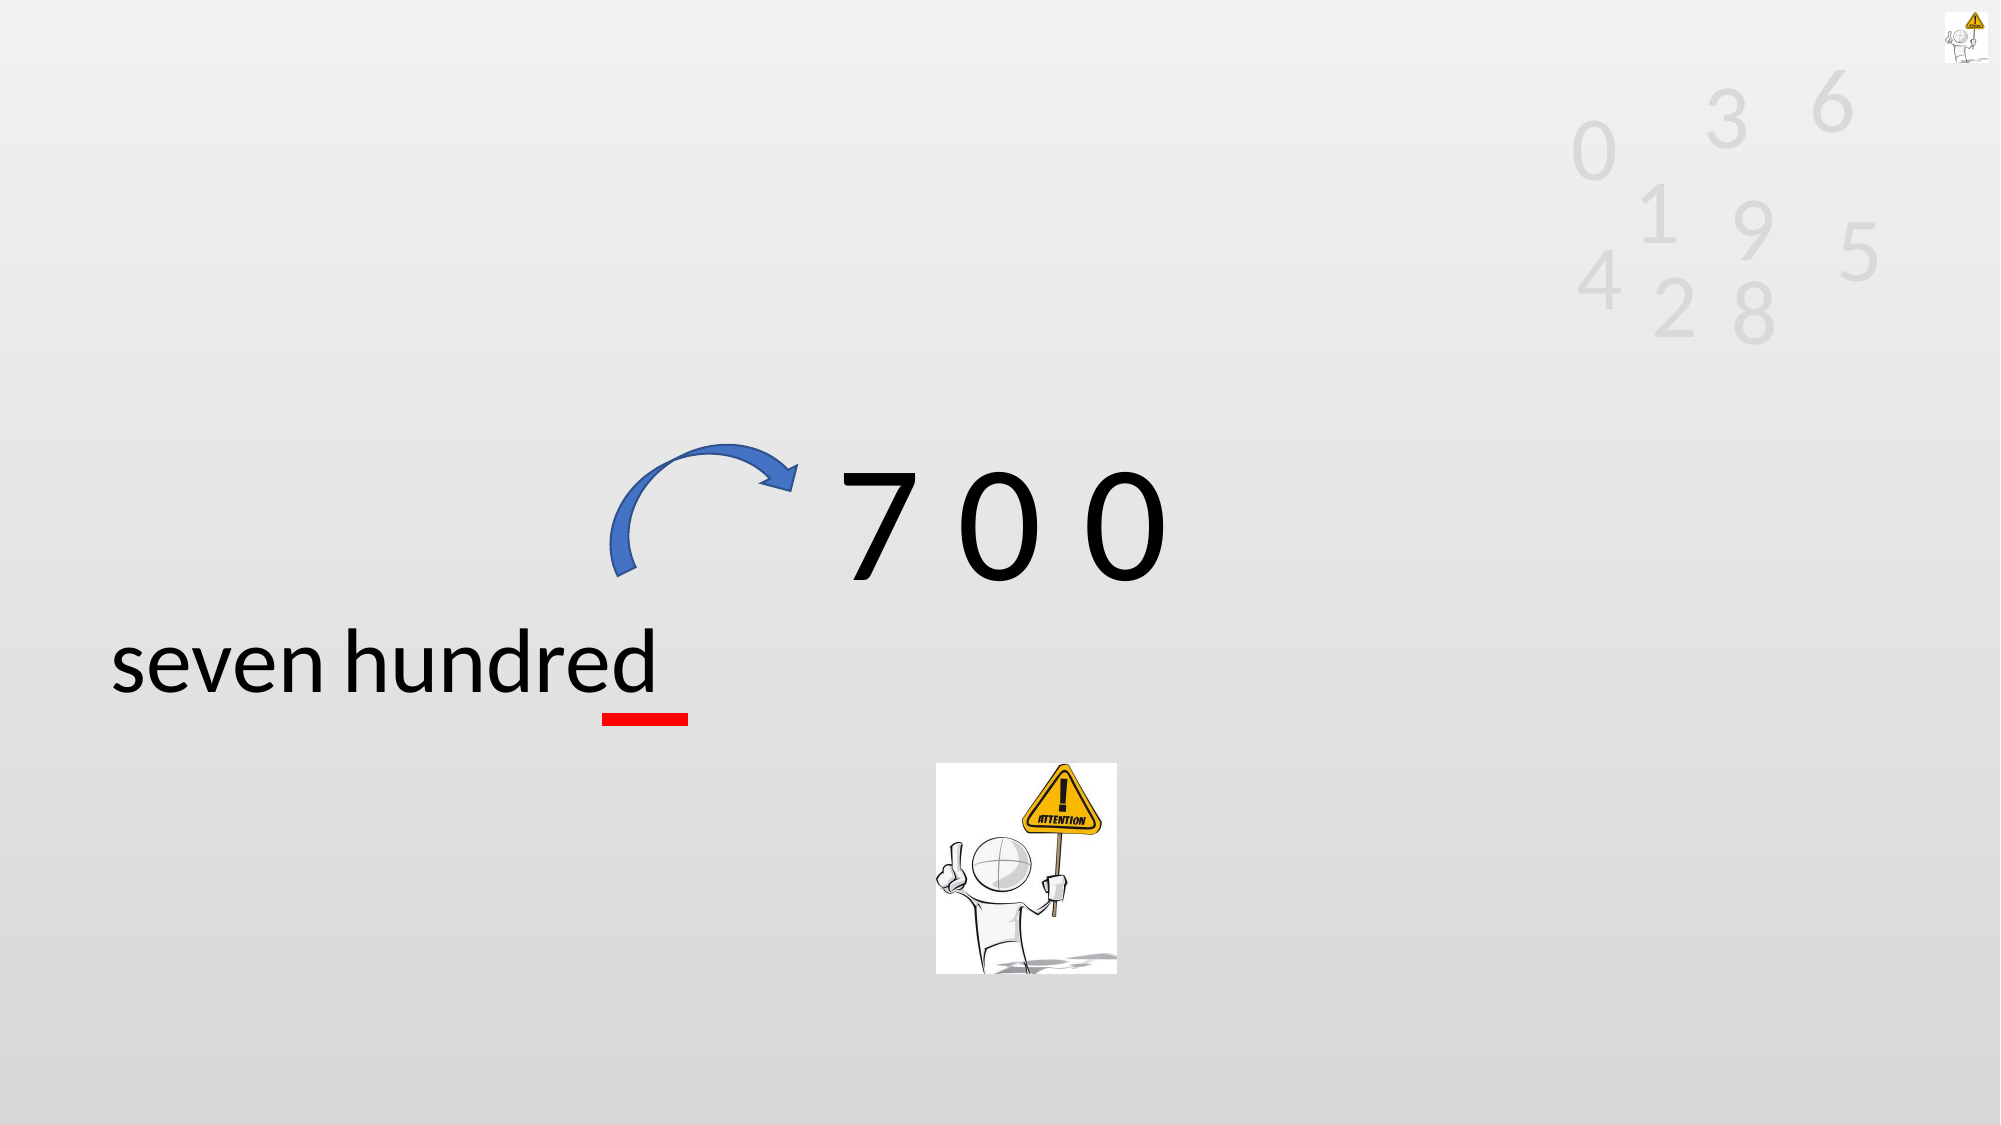

6
3
0
1
9
5
4
2
8
7
0
0
seven
hundred